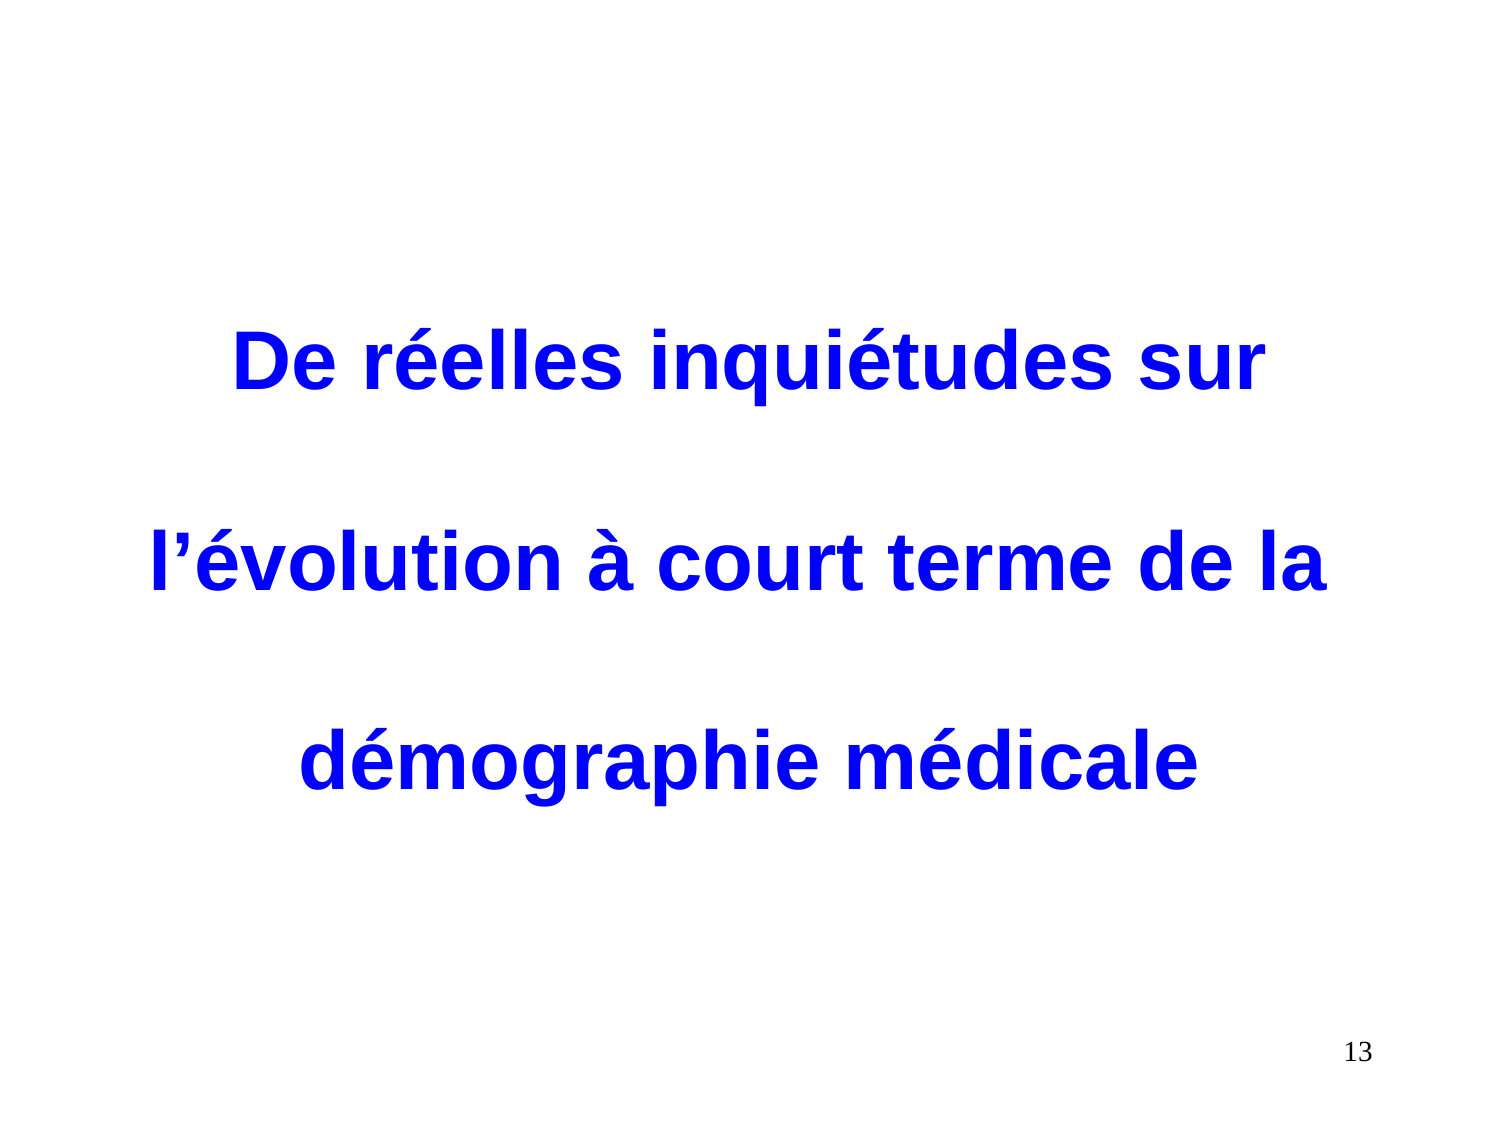

De réelles inquiétudes sur
l’évolution à court terme de la
démographie médicale